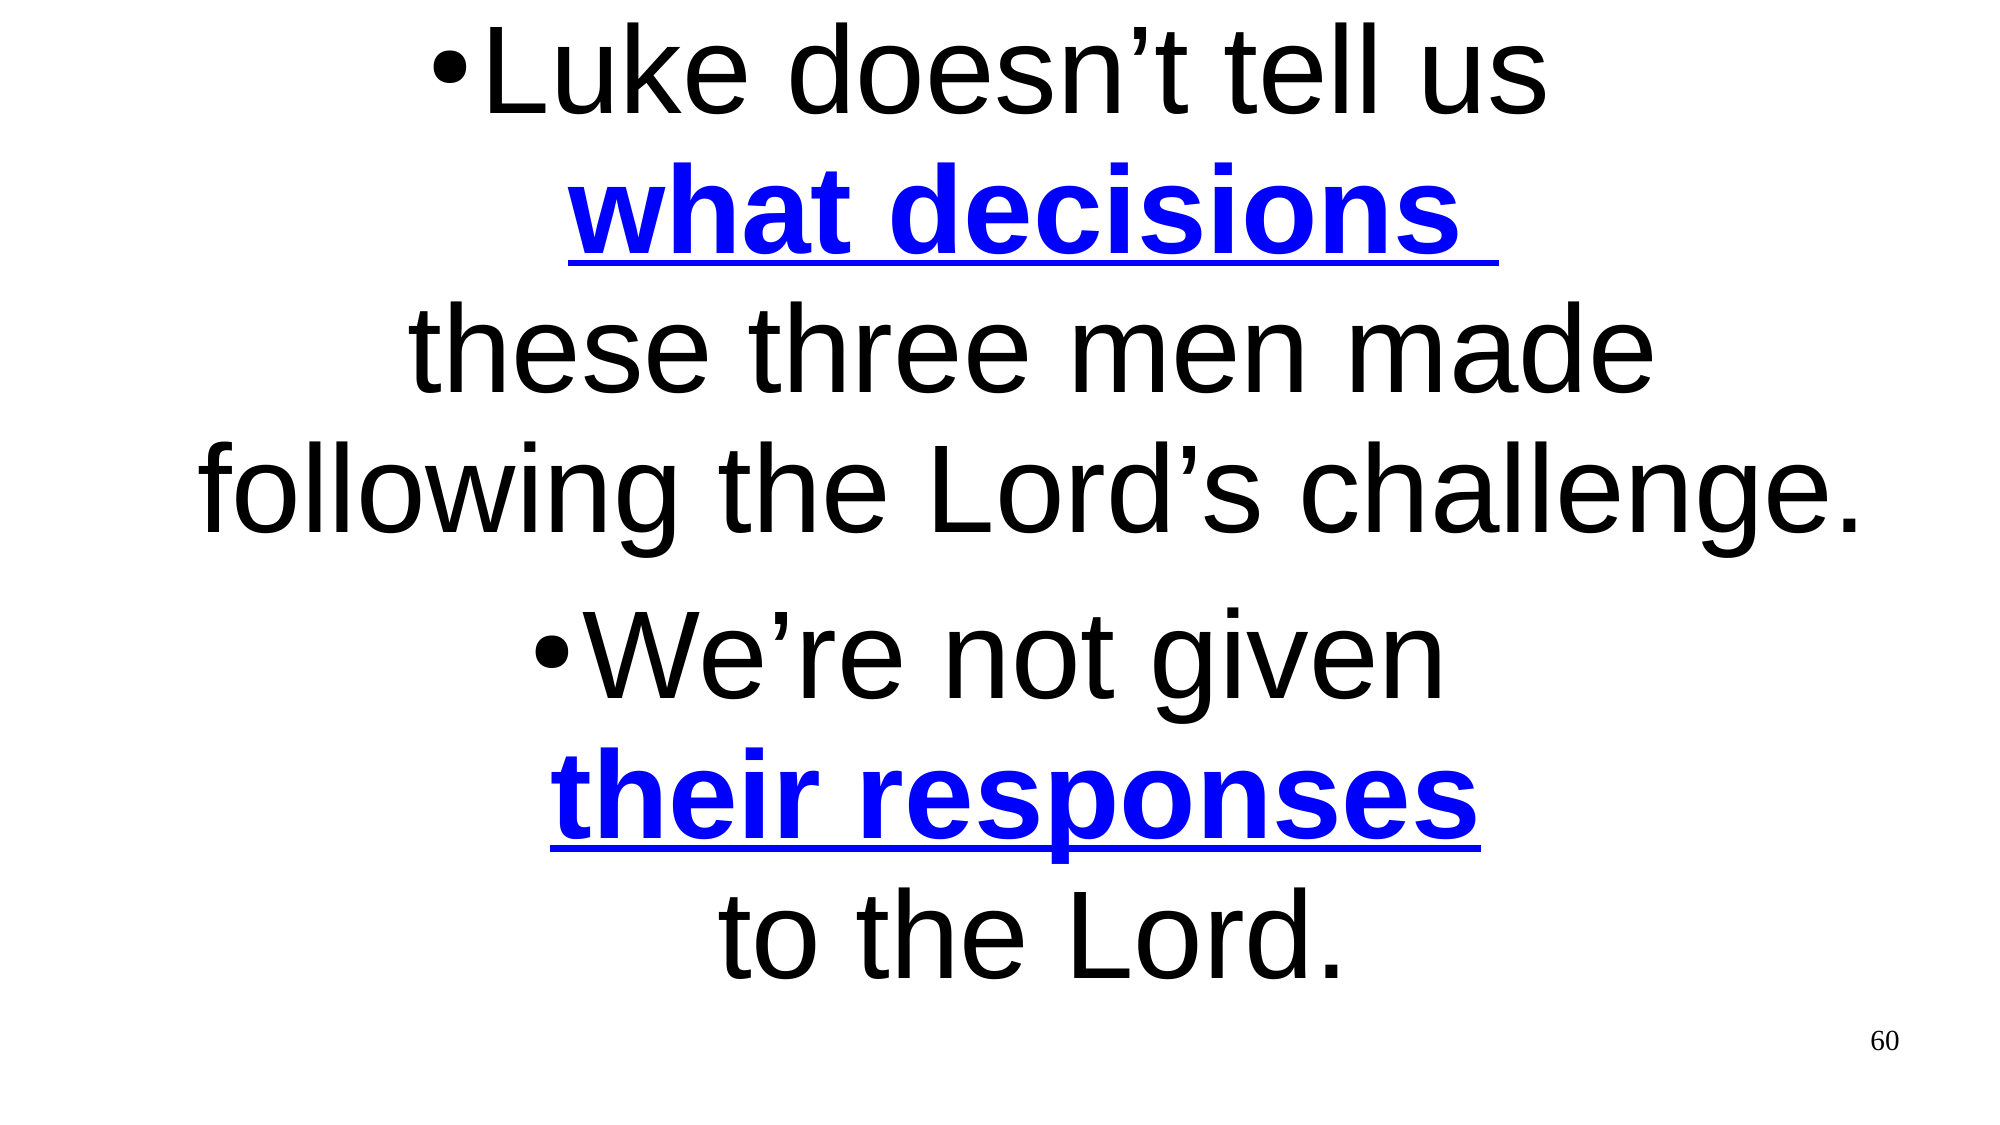

# Luke doesn’t tell us what decisions these three men made following the Lord’s challenge.
We’re not given
their responses
to the Lord.
60